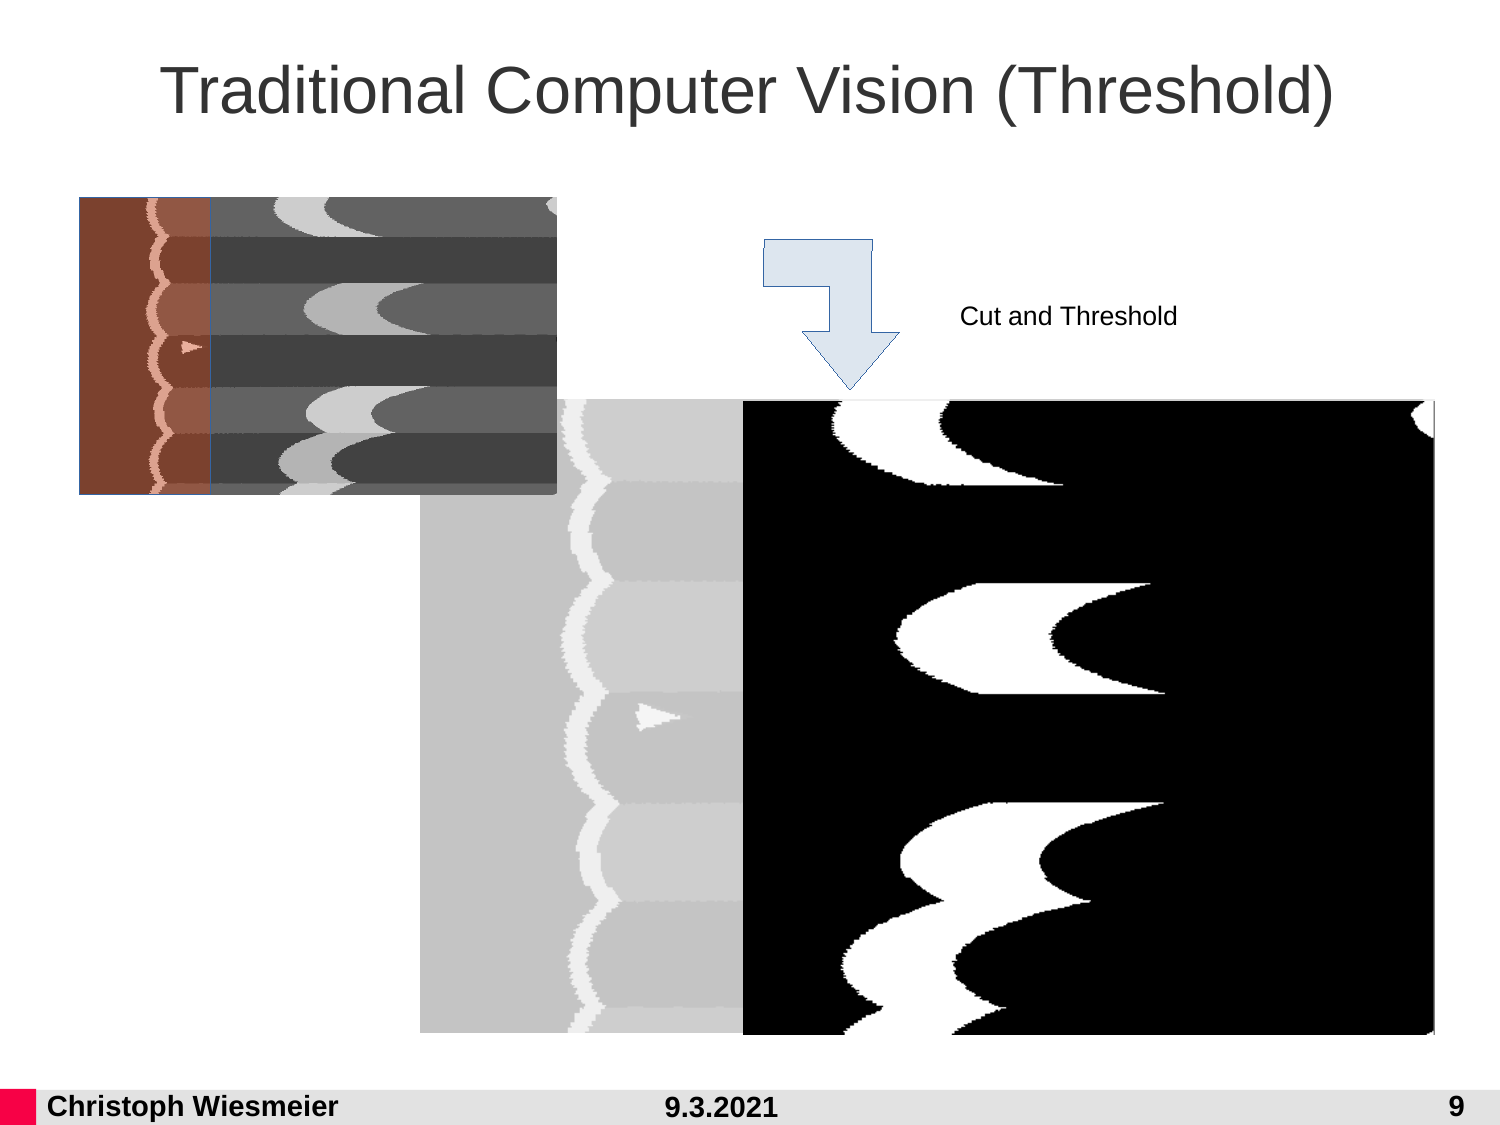

# Traditional Computer Vision (Threshold)
Cut and Threshold